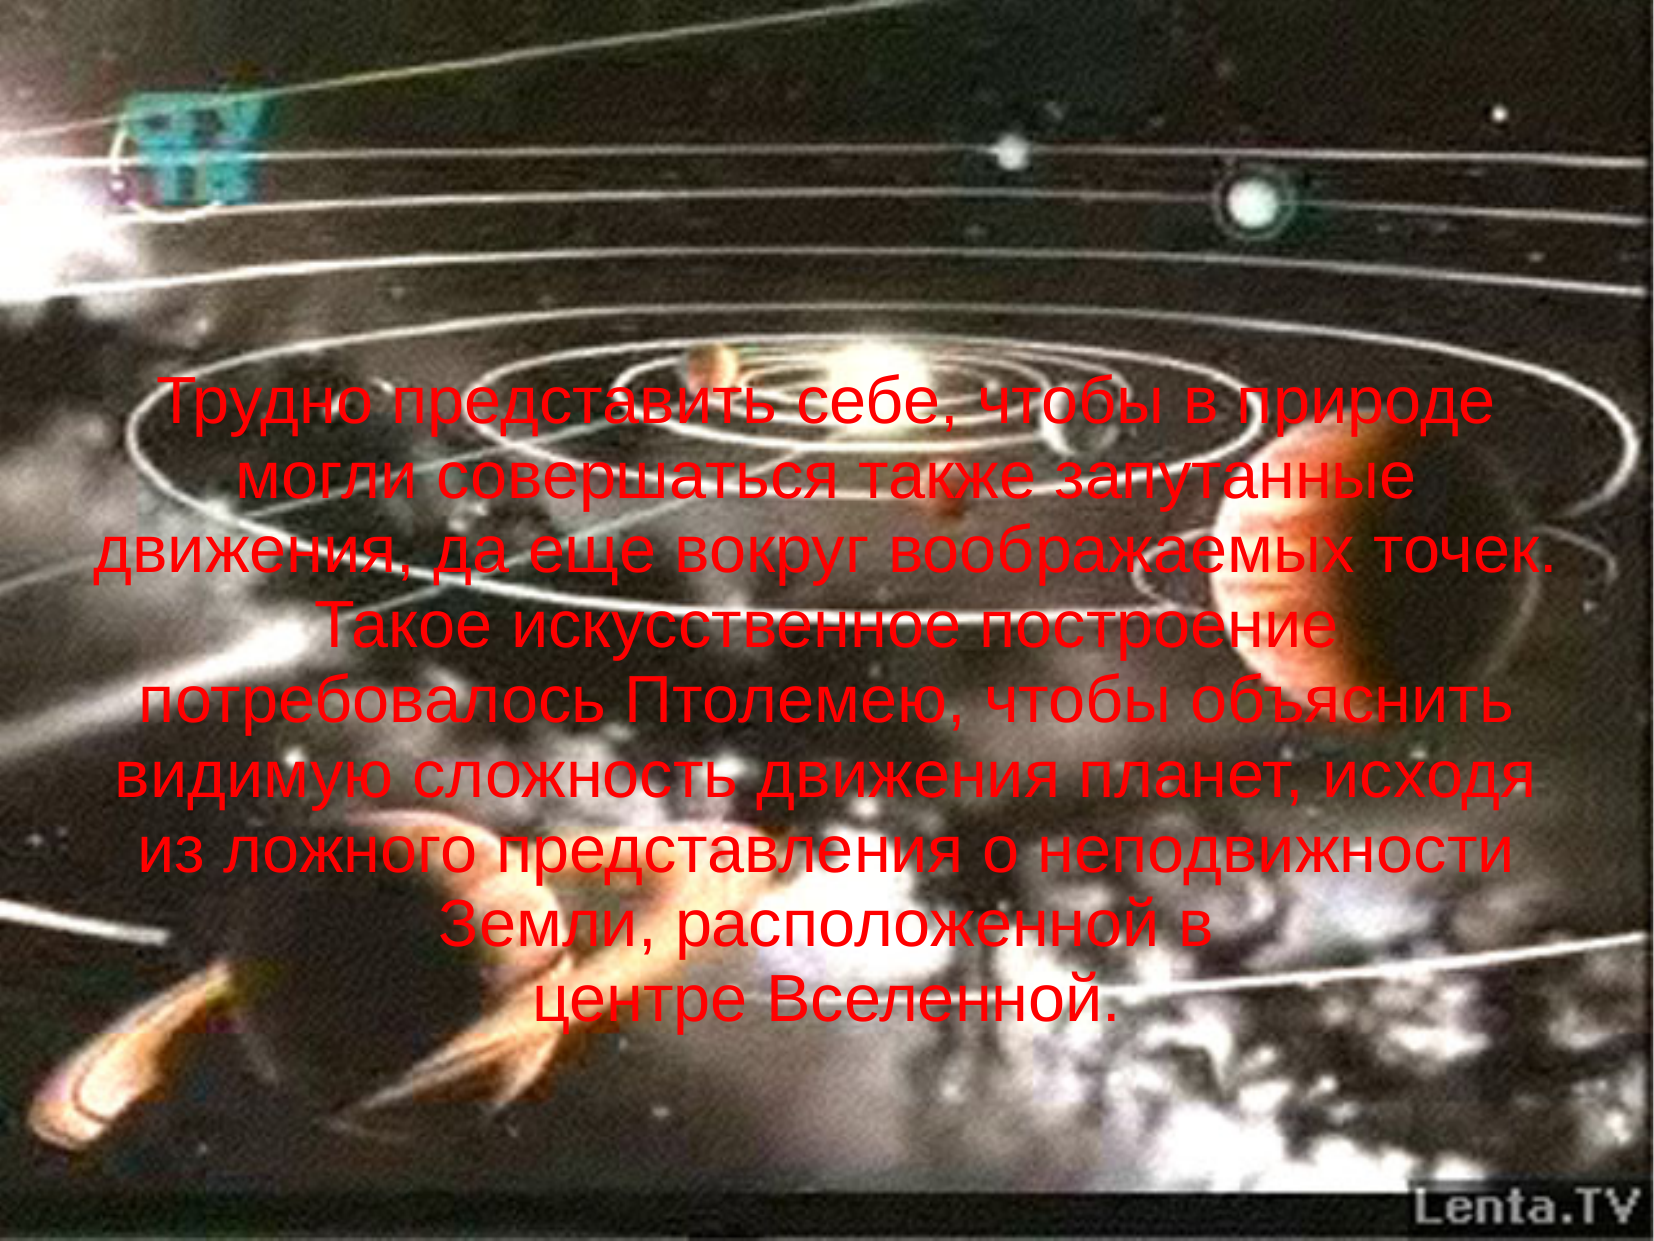

# Трудно представить себе, чтобы в природе могли совершаться также запутанные движения, да еще вокруг воображаемых точек. Такое искусственное построение потребовалось Птолемею, чтобы объяснить видимую сложность движения планет, исходя из ложного представления о неподвижности Земли, расположенной в
центре Вселенной.